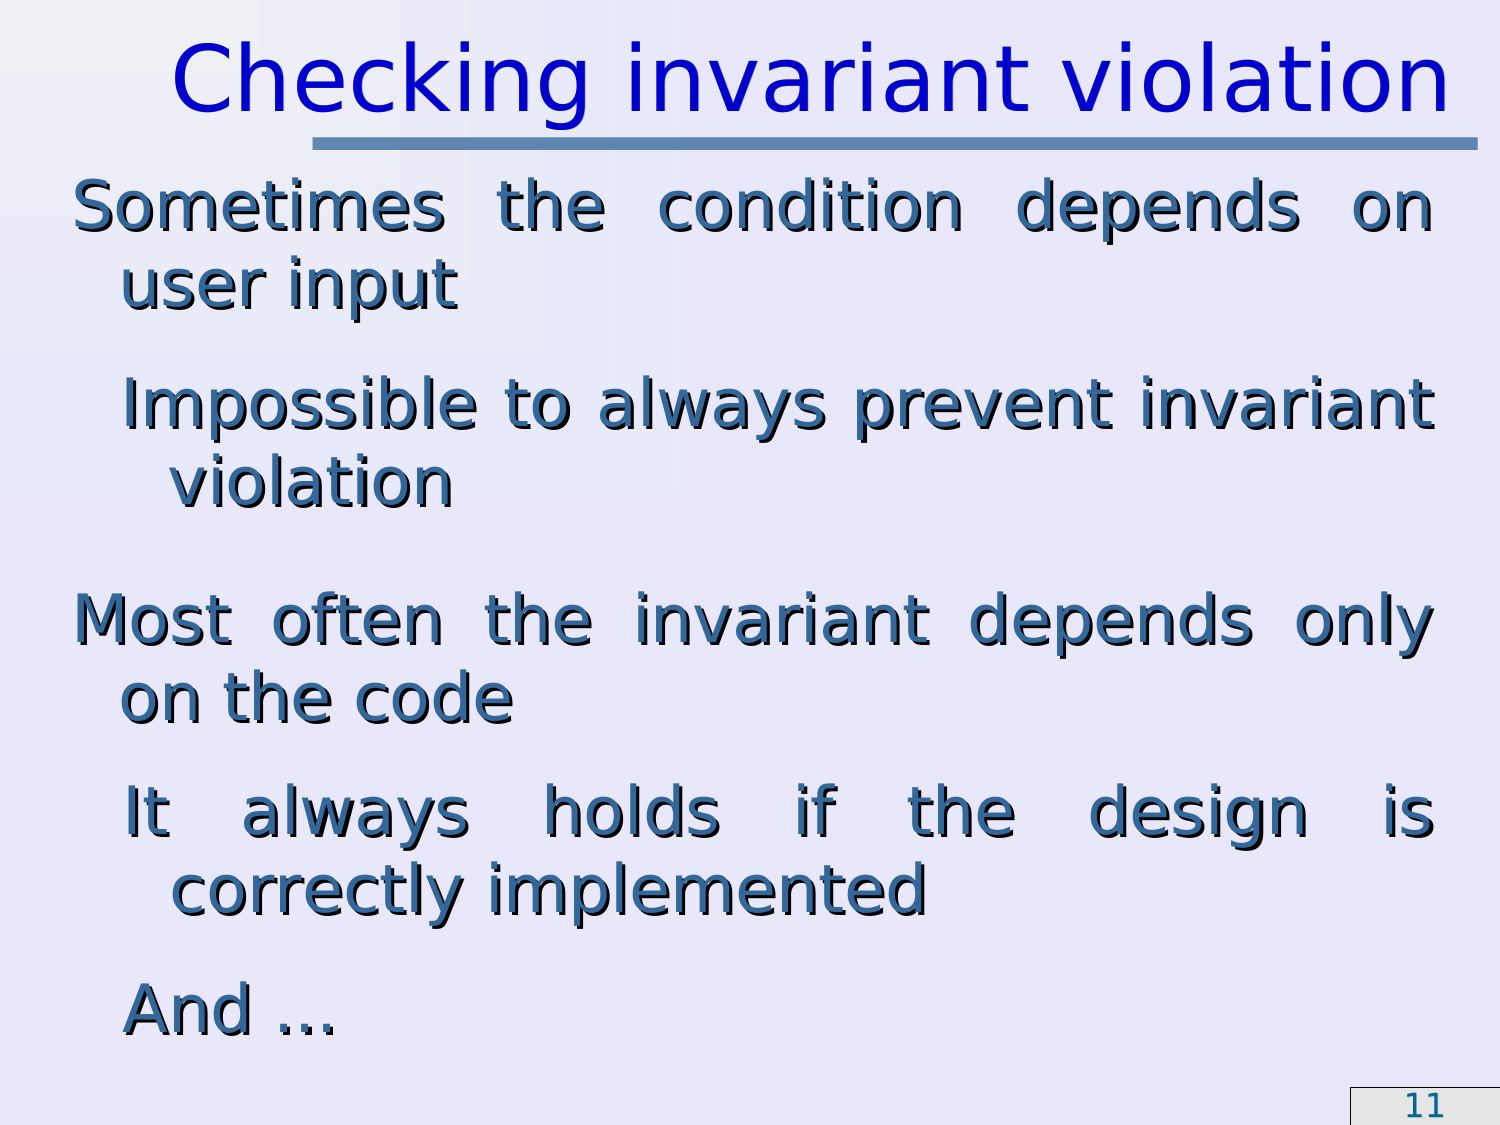

# Checking invariant violation
Sometimes the condition depends on user input
Impossible to always prevent invariant violation
Most often the invariant depends only on the code
It always holds if the design is correctly implemented
And ...